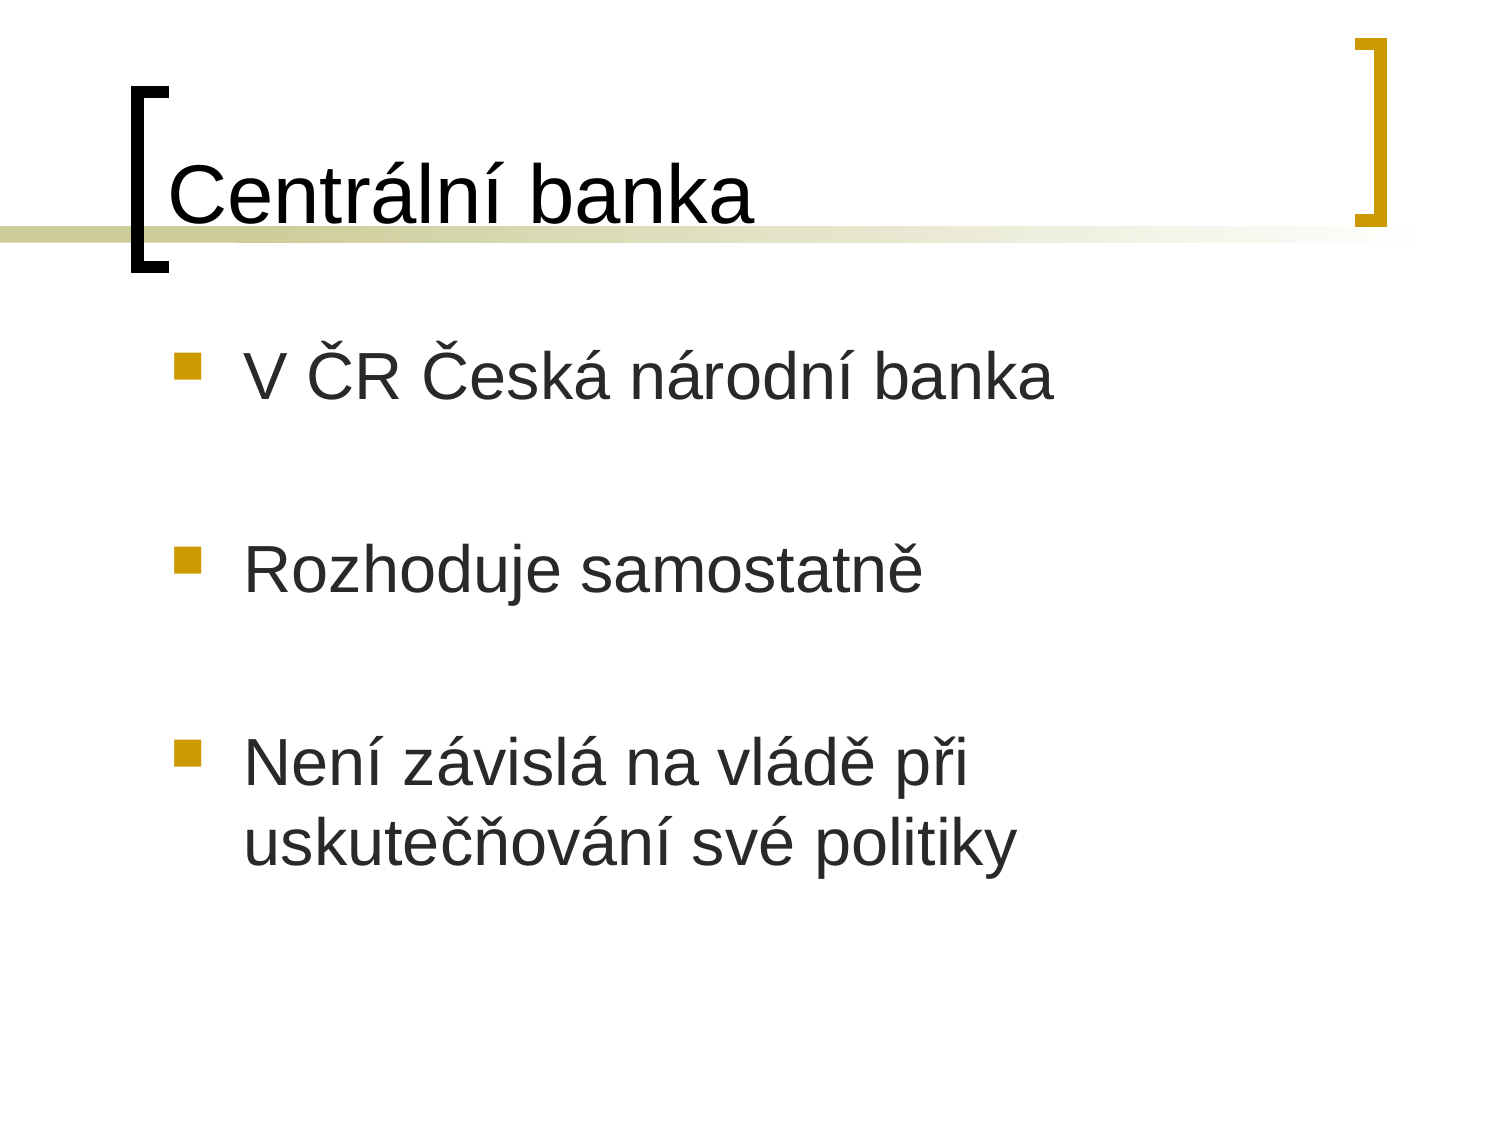

# Centrální banka
V ČR Česká národní banka
Rozhoduje samostatně
Není závislá na vládě při uskutečňování své politiky